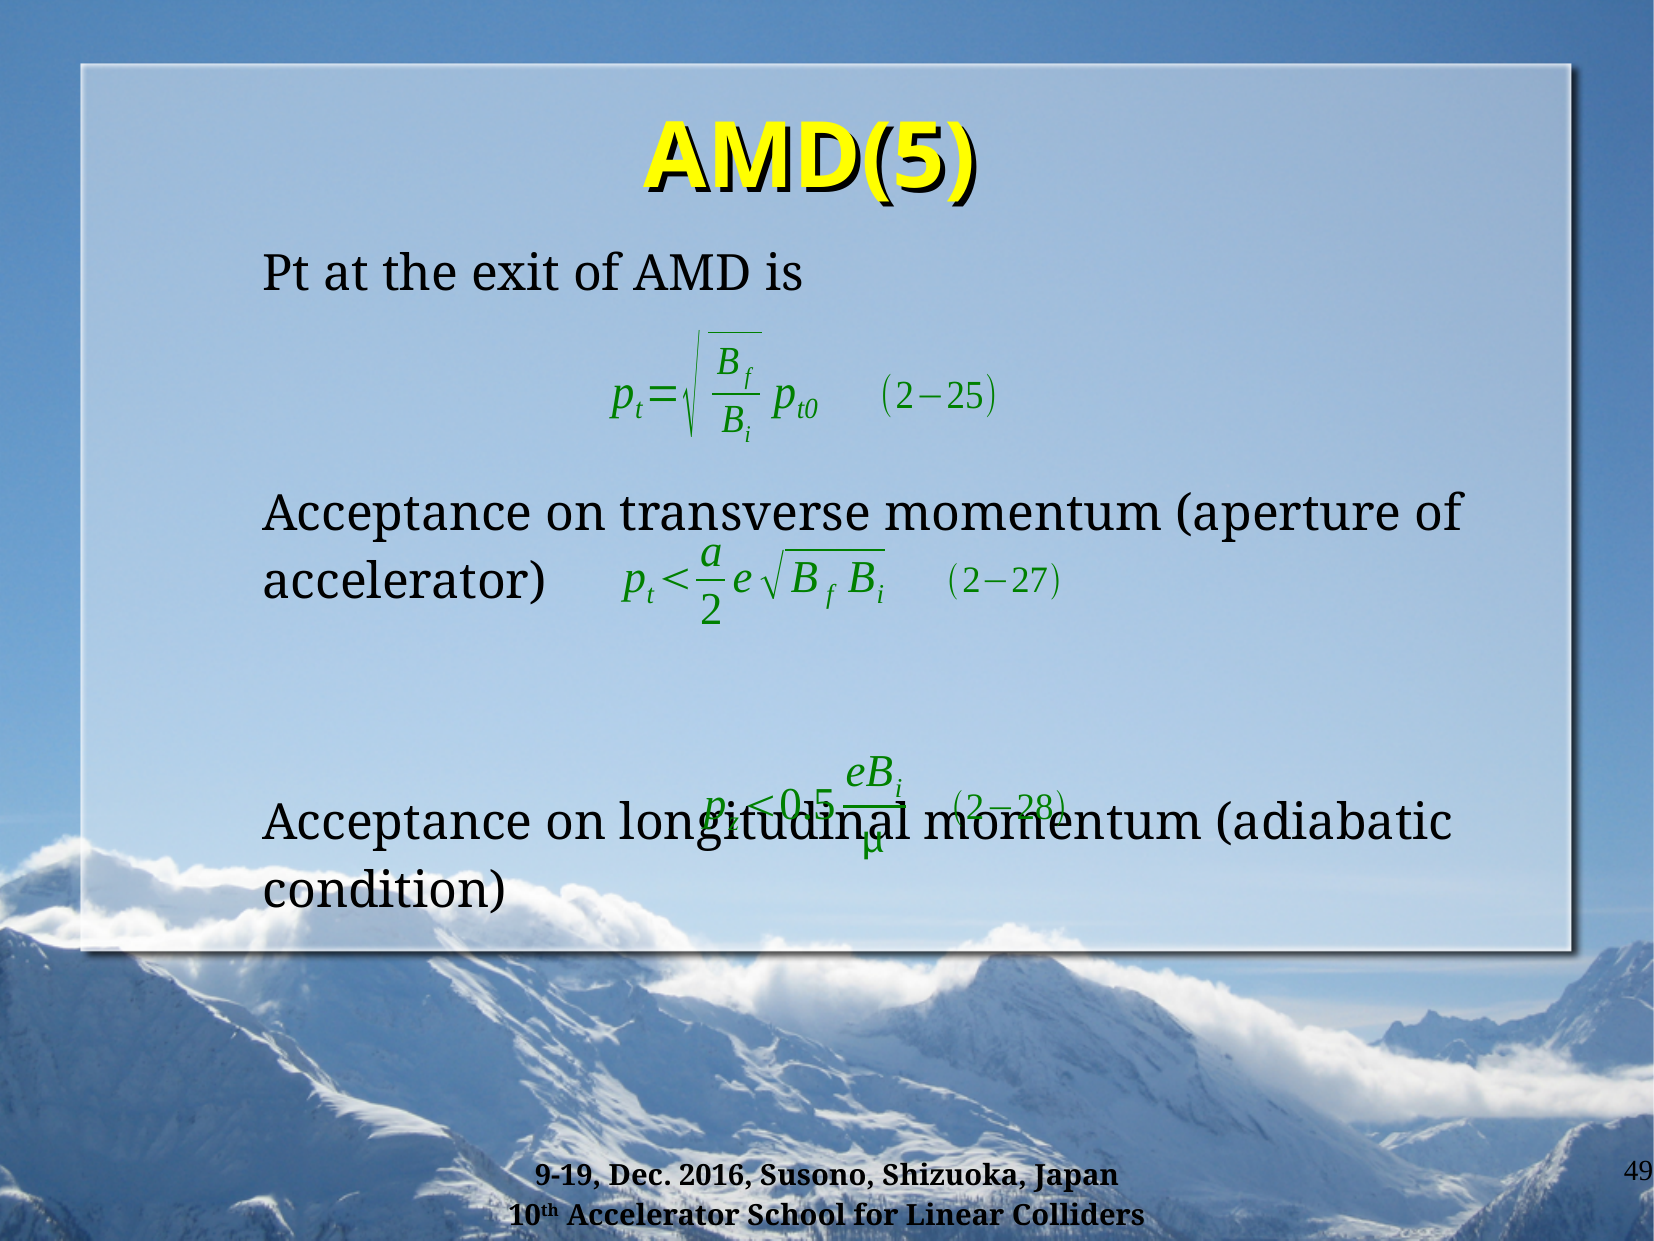

# AMD(5)
Pt at the exit of AMD is
Acceptance on transverse momentum (aperture of accelerator)
Acceptance on longitudinal momentum (adiabatic condition)
49